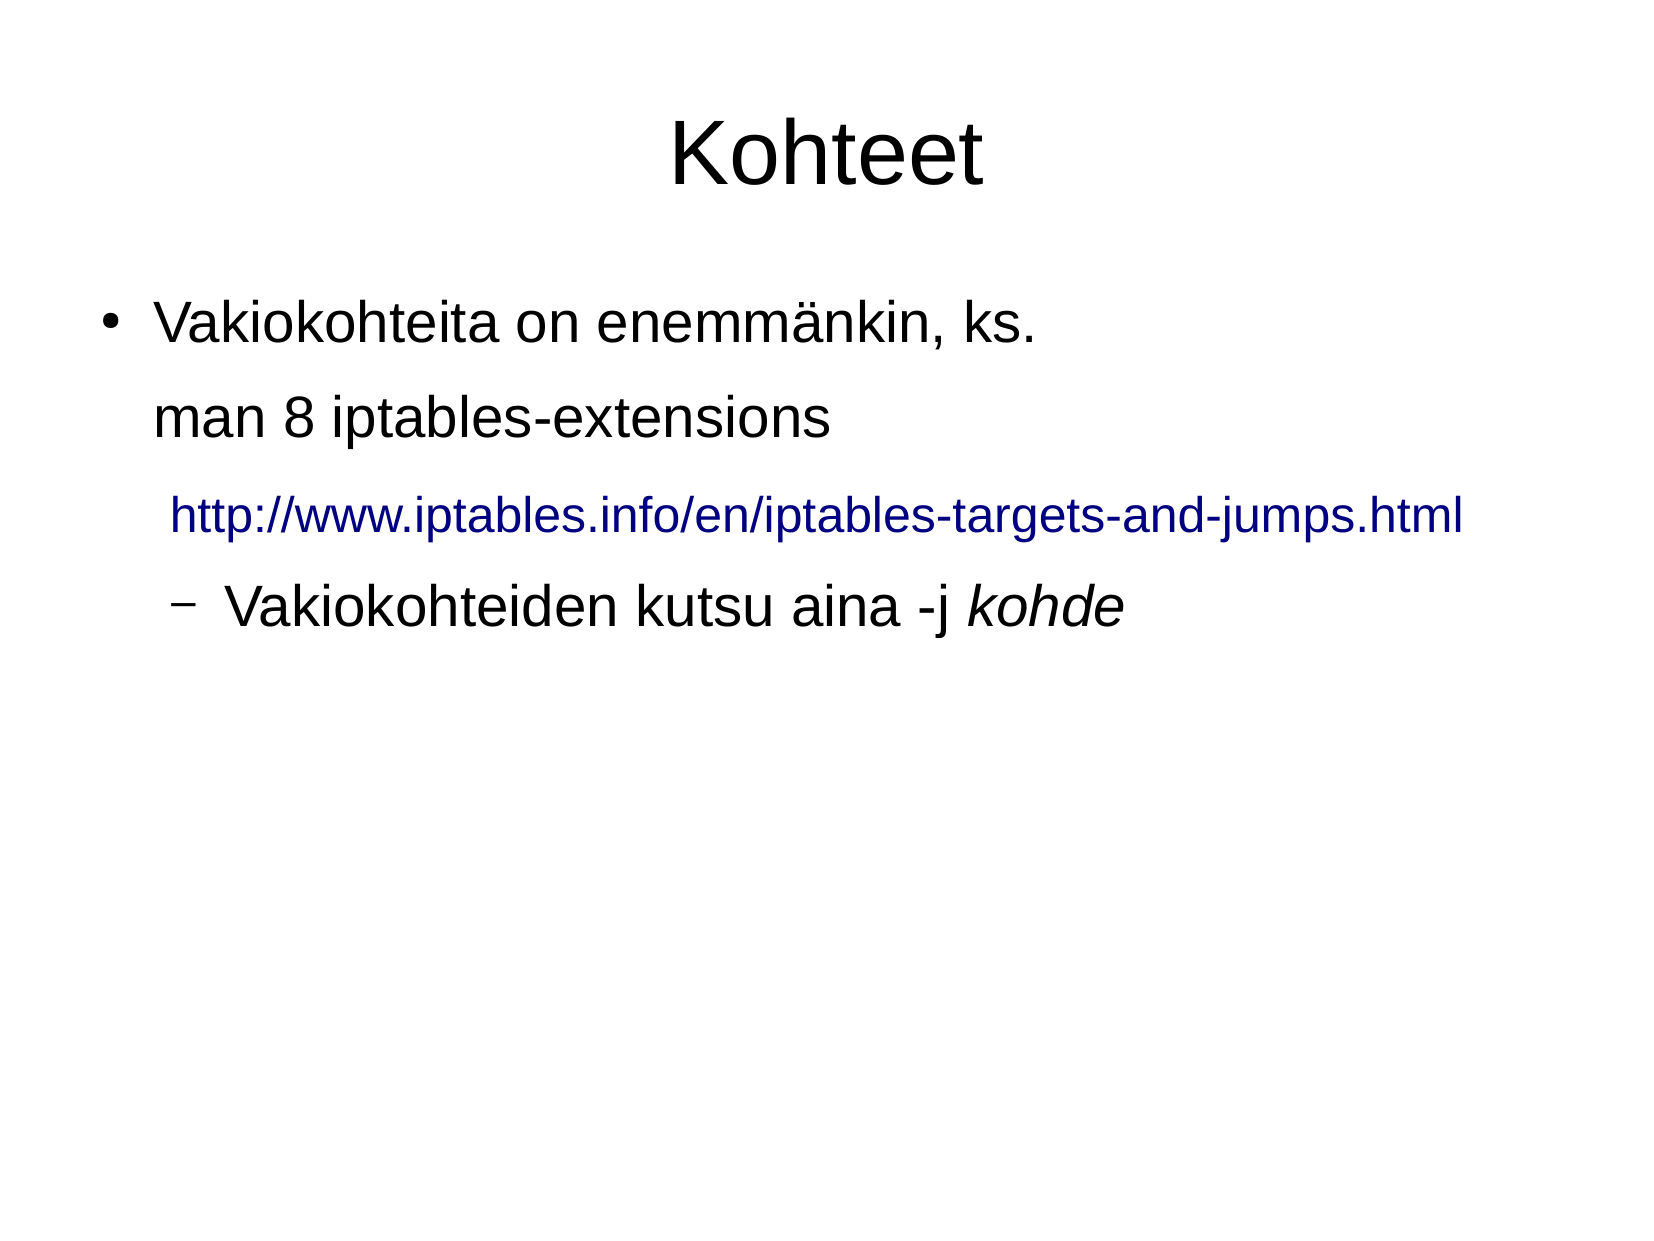

# Kohteet
Vakiokohteita on enemmänkin, ks.
man 8 iptables-extensions
 http://www.iptables.info/en/iptables-targets-and-jumps.html
Vakiokohteiden kutsu aina -j kohde